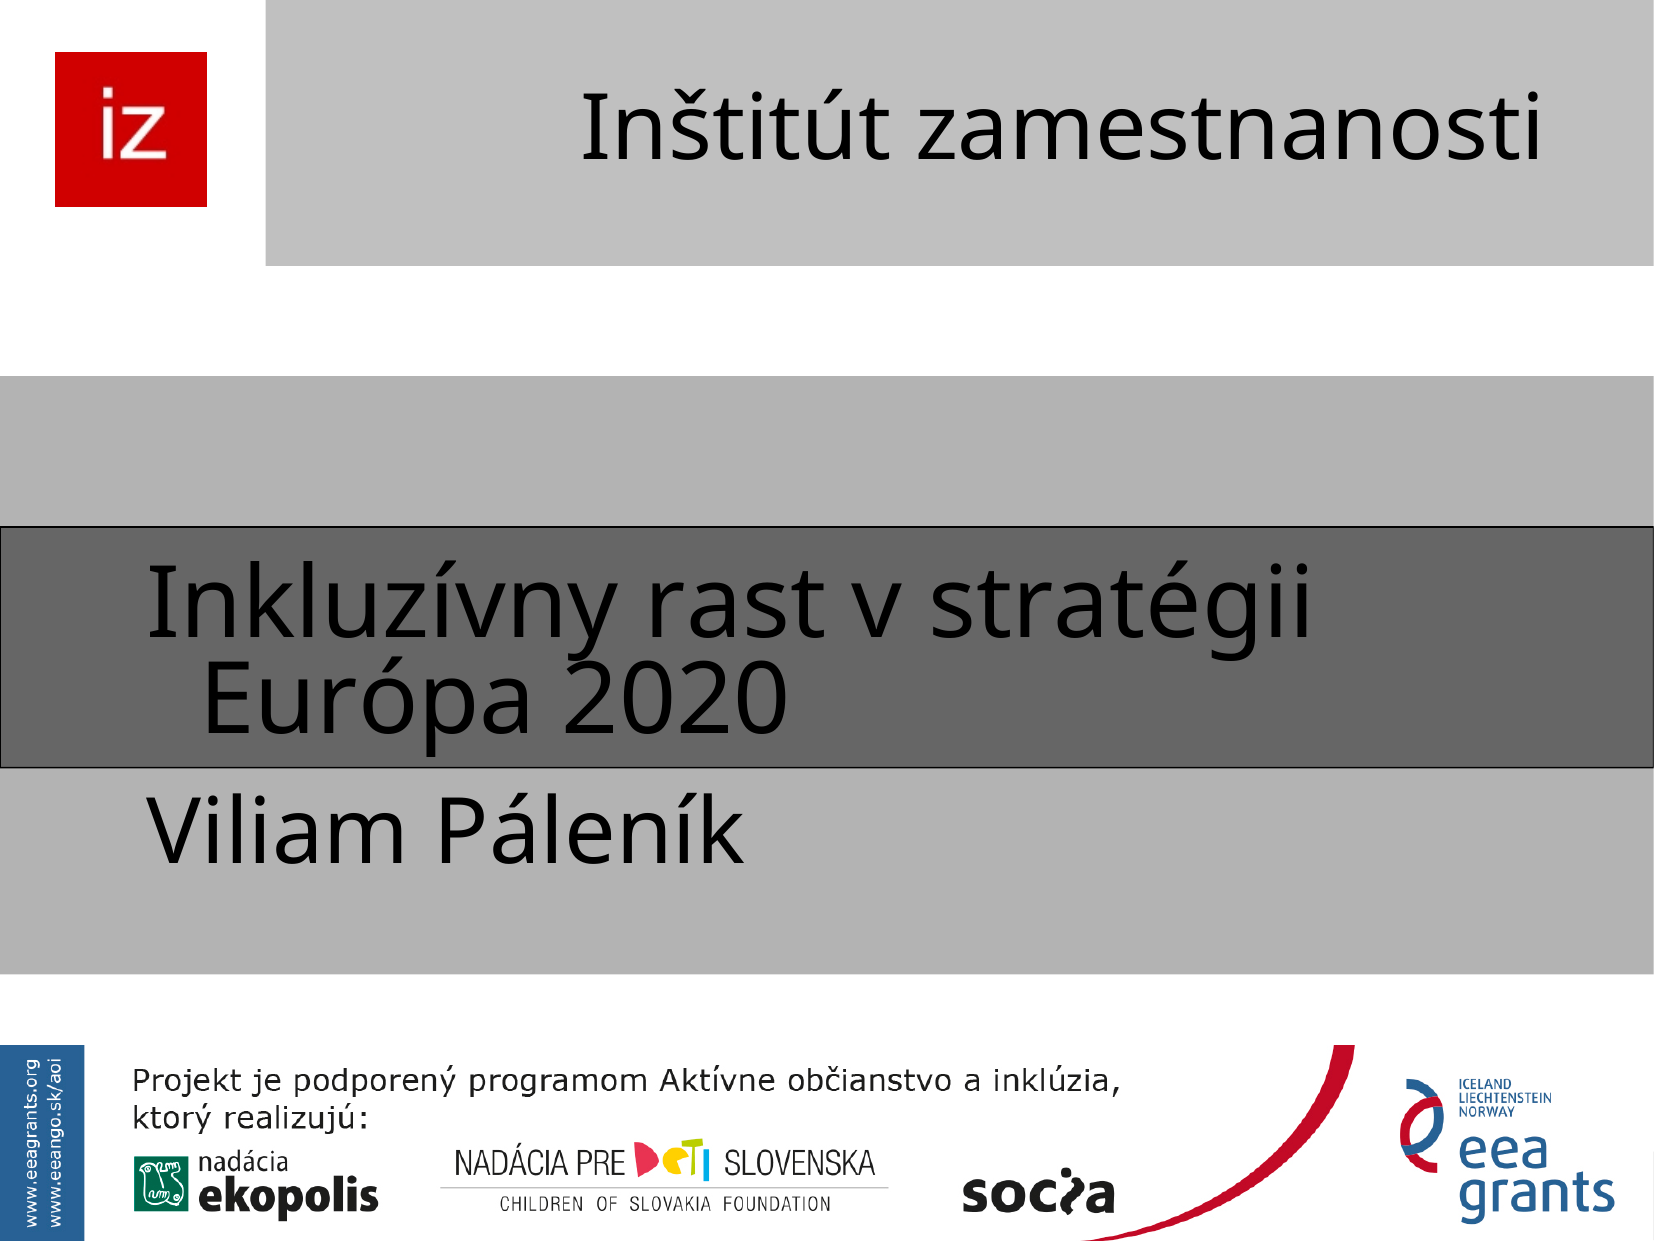

# Inštitút zamestnanosti
Inkluzívny rast v stratégii Európa 2020
Viliam Páleník